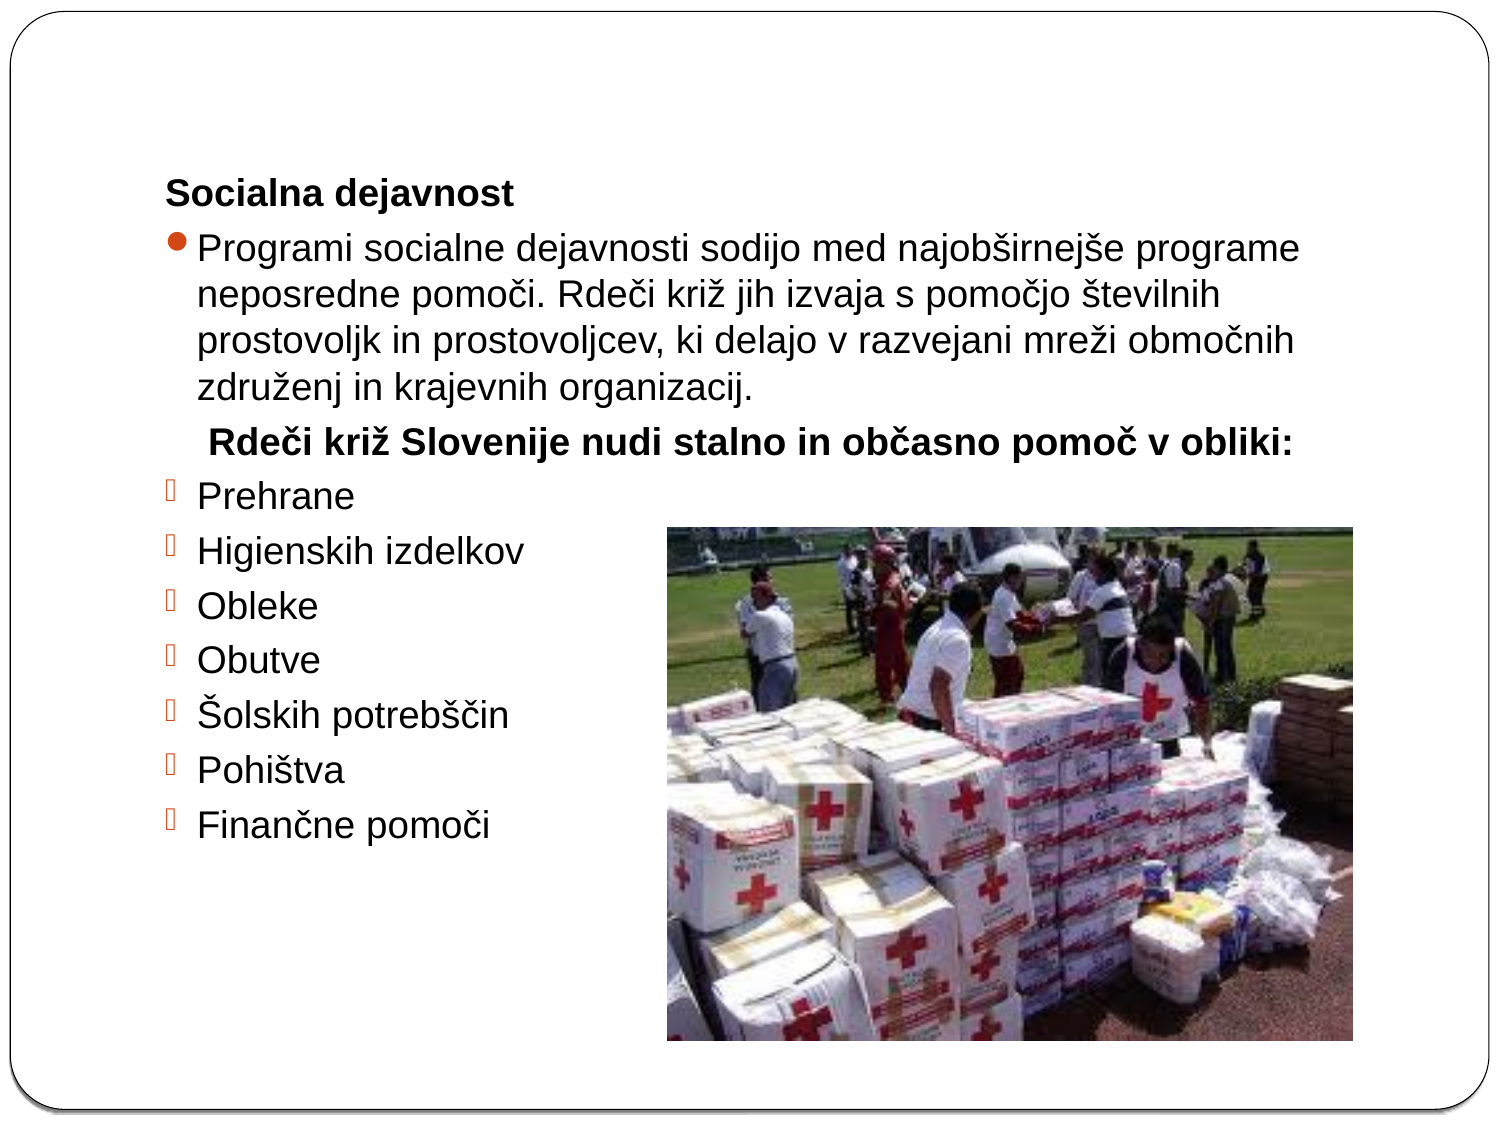

# Socialna dejavnost
Programi socialne dejavnosti sodijo med najobširnejše programe neposredne pomoči. Rdeči križ jih izvaja s pomočjo številnih prostovoljk in prostovoljcev, ki delajo v razvejani mreži območnih združenj in krajevnih organizacij.
 Rdeči križ Slovenije nudi stalno in občasno pomoč v obliki:
Prehrane
Higienskih izdelkov
Obleke
Obutve
Šolskih potrebščin
Pohištva
Finančne pomoči